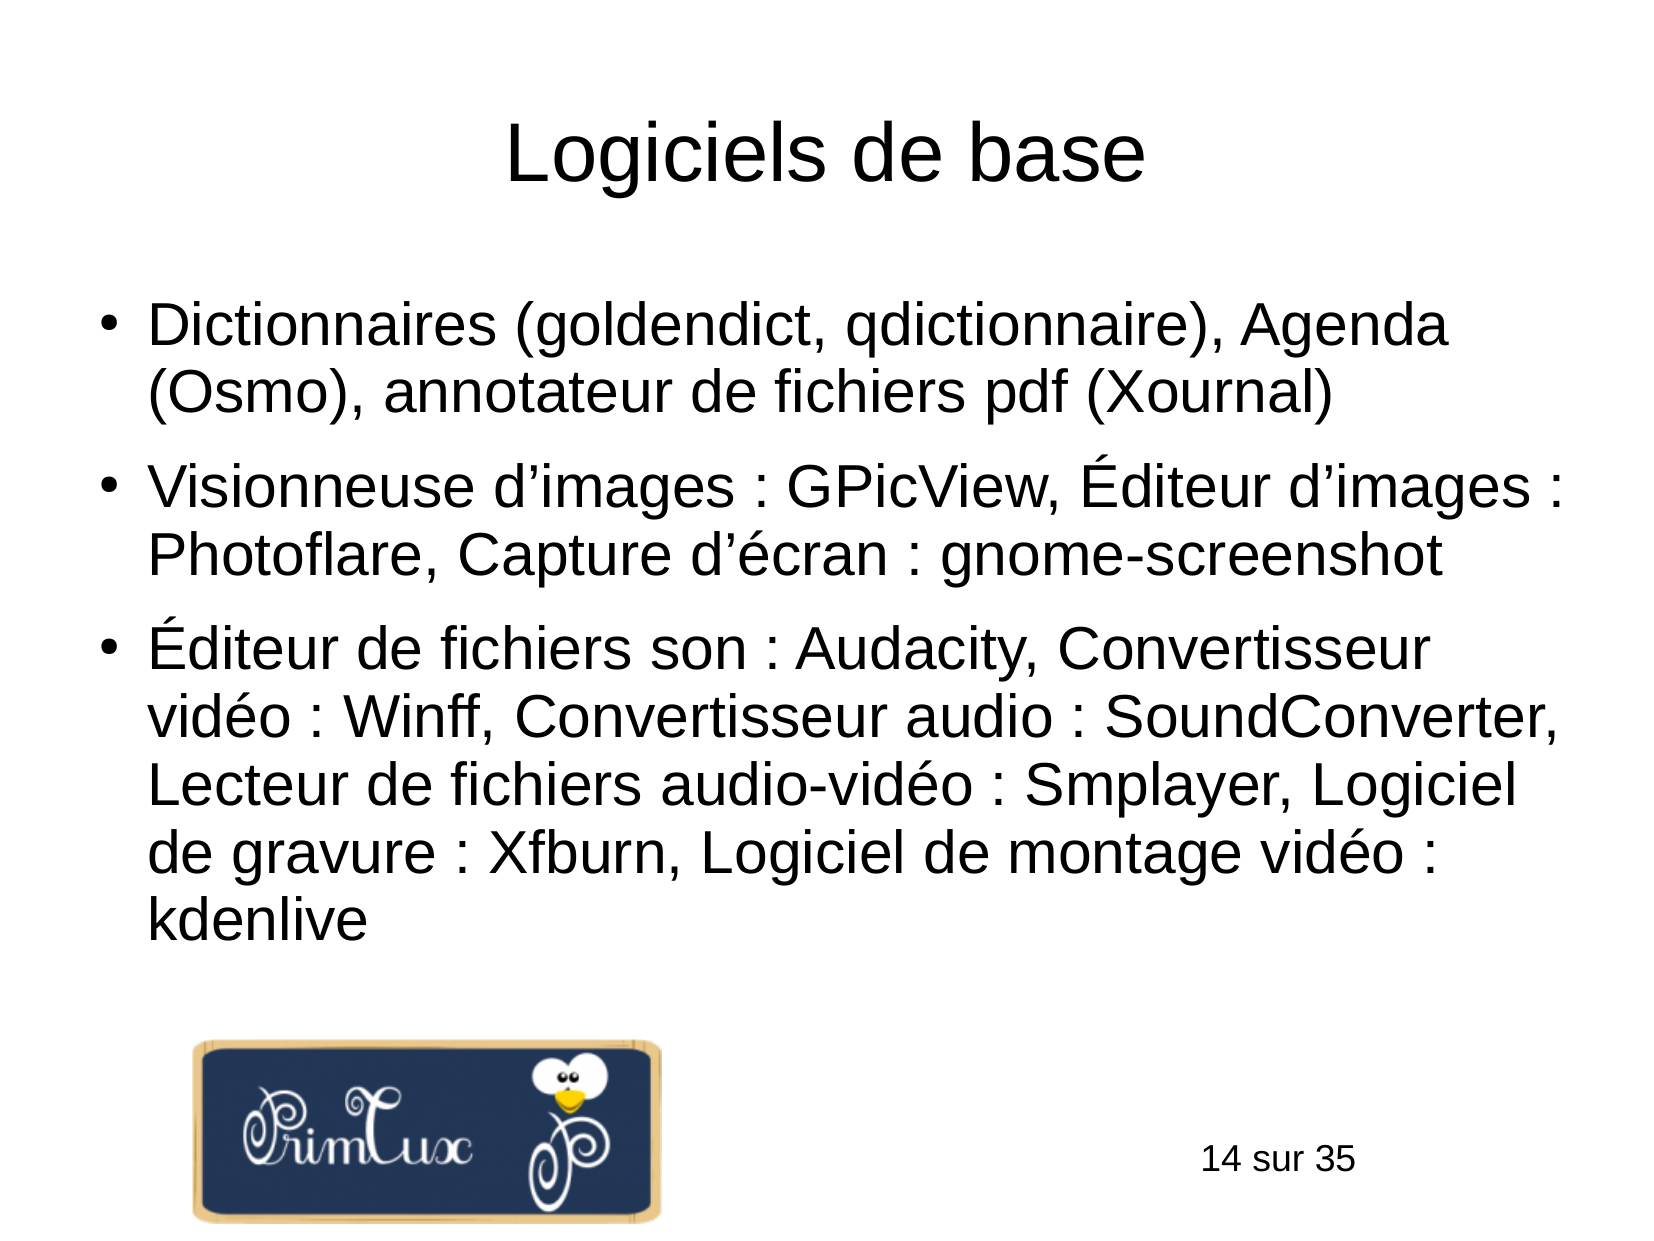

# Logiciels de base
Dictionnaires (goldendict, qdictionnaire), Agenda (Osmo), annotateur de fichiers pdf (Xournal)
Visionneuse d’images : GPicView, Éditeur d’images : Photoflare, Capture d’écran : gnome-screenshot
Éditeur de fichiers son : Audacity, Convertisseur vidéo : Winff, Convertisseur audio : SoundConverter, Lecteur de fichiers audio-vidéo : Smplayer, Logiciel de gravure : Xfburn, Logiciel de montage vidéo : kdenlive